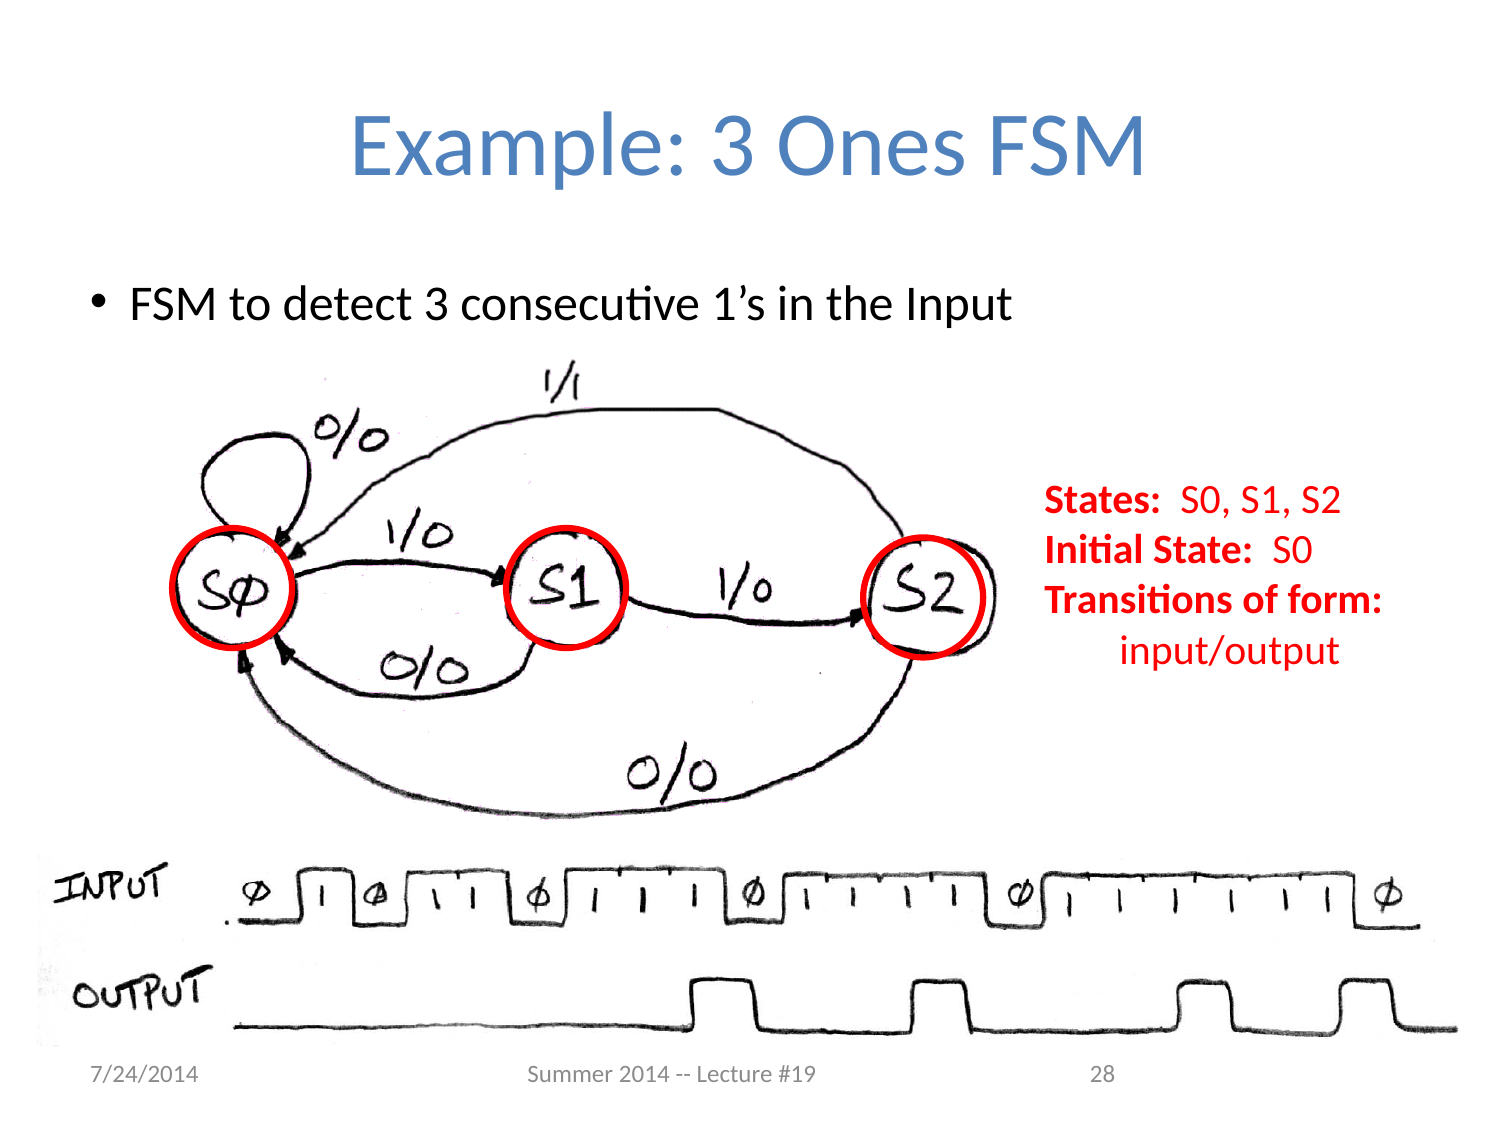

# Example: 3 Ones FSM
 FSM to detect 3 consecutive 1’s in the Input
States: S0, S1, S2
Initial State: S0
Transitions of form:
	input/output
7/24/2014
Summer 2014 -- Lecture #19